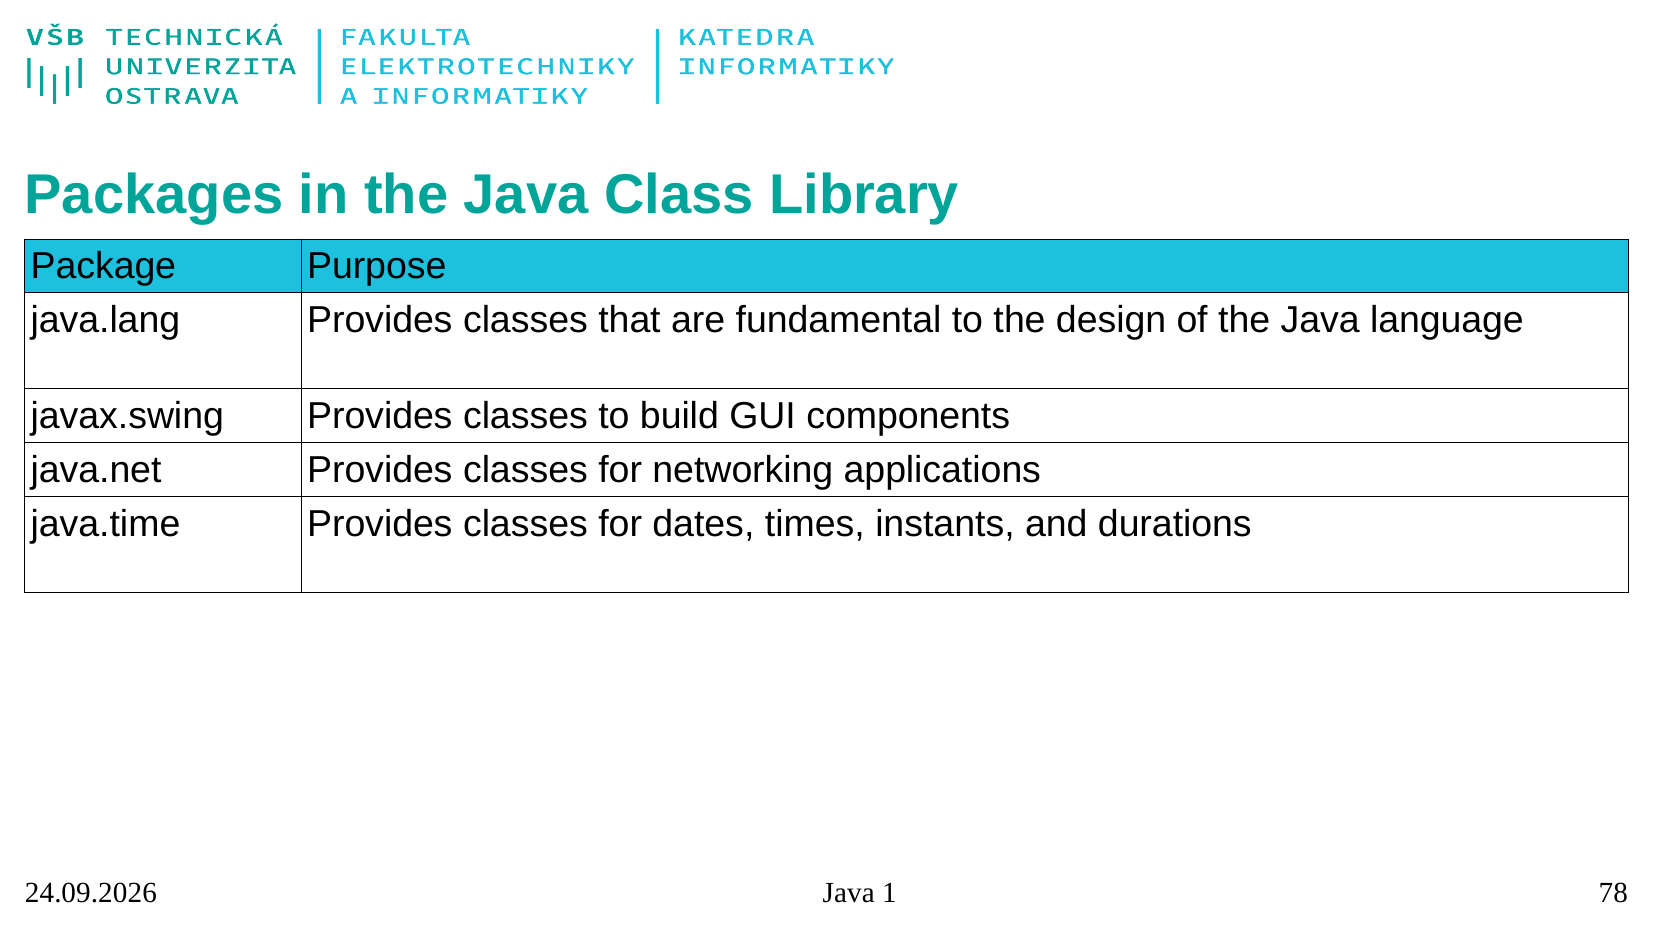

# Packages in the Java Class Library
| Package | Purpose |
| --- | --- |
| java.lang | Provides classes that are fundamental to the design of the Java language |
| javax.swing | Provides classes to build GUI components |
| java.net | Provides classes for networking applications |
| java.time | Provides classes for dates, times, instants, and durations |
Java 1
78